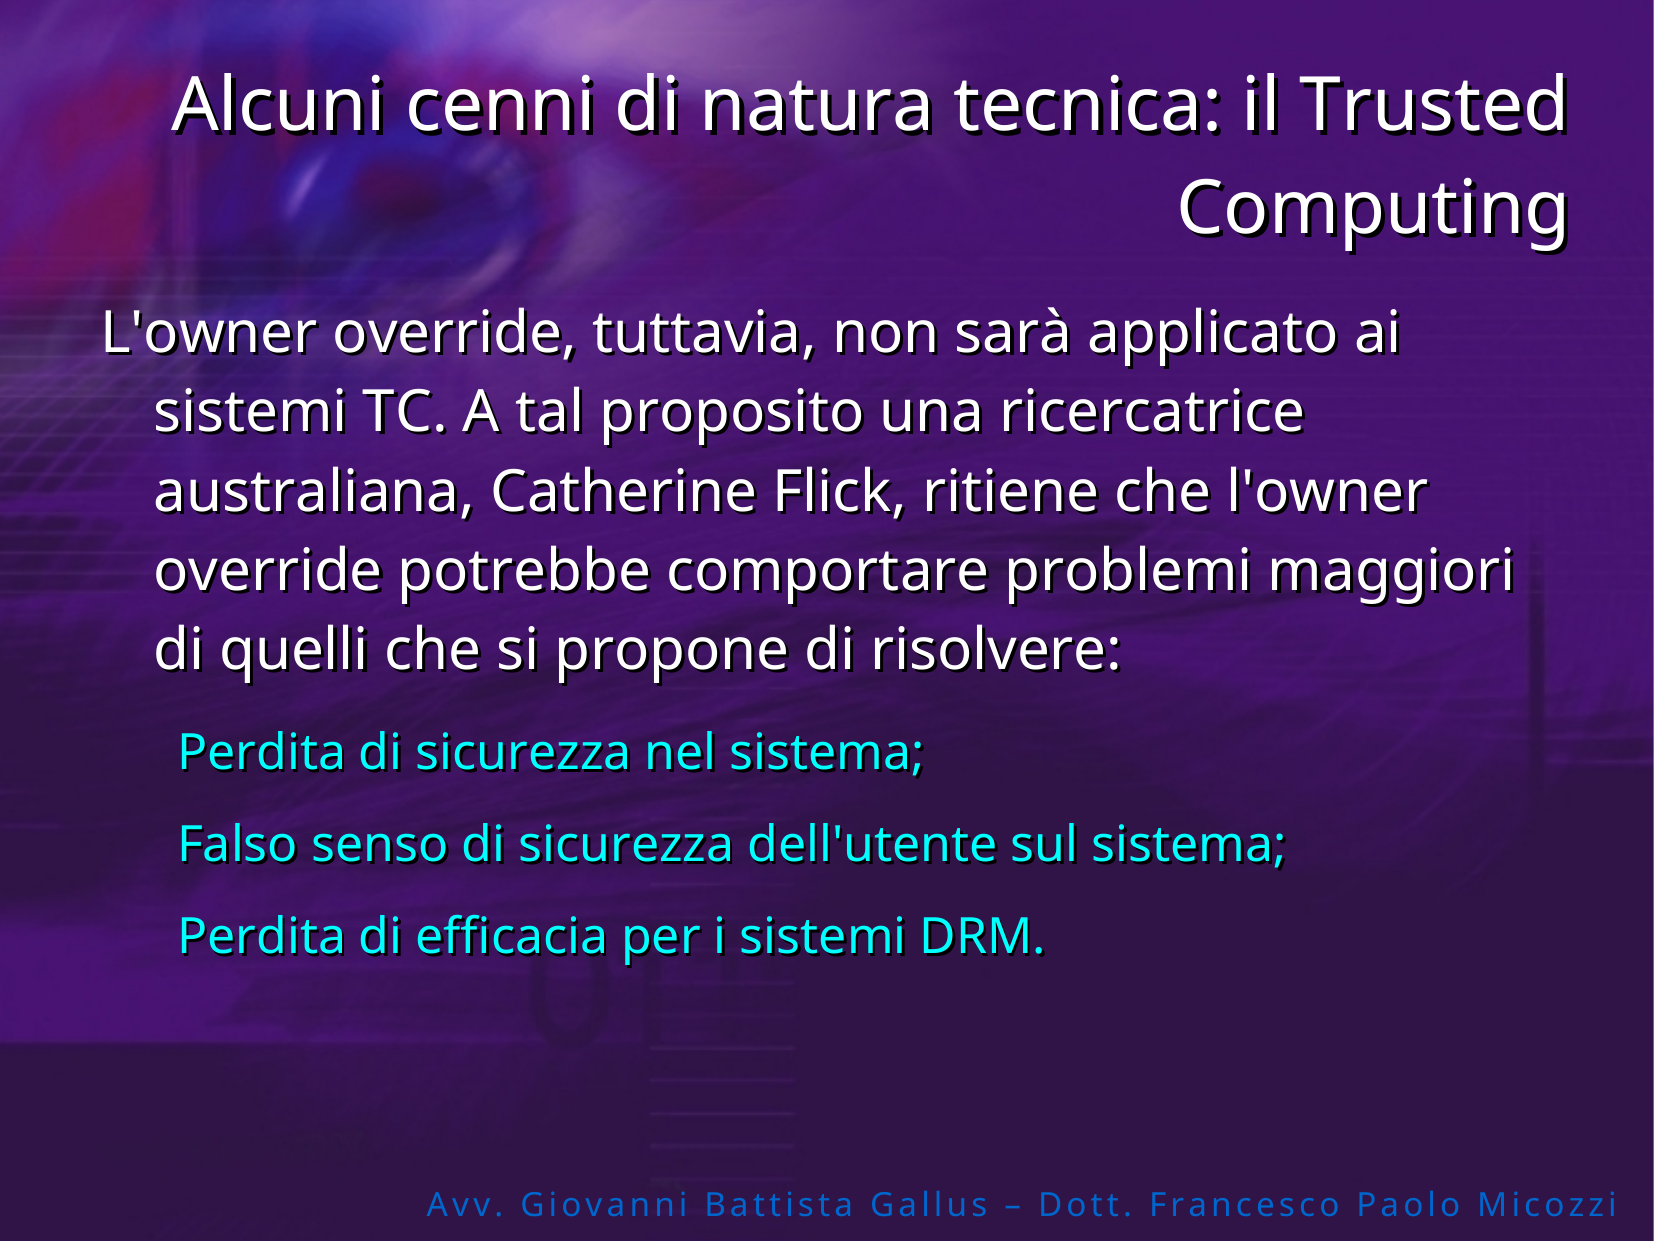

# Alcuni cenni di natura tecnica: il Trusted Computing
L'owner override, tuttavia, non sarà applicato ai sistemi TC. A tal proposito una ricercatrice australiana, Catherine Flick, ritiene che l'owner override potrebbe comportare problemi maggiori di quelli che si propone di risolvere:
Perdita di sicurezza nel sistema;
Falso senso di sicurezza dell'utente sul sistema;
Perdita di efficacia per i sistemi DRM.
dott. Francesco Paolo Micozzi - f.micozzi@studionati.it